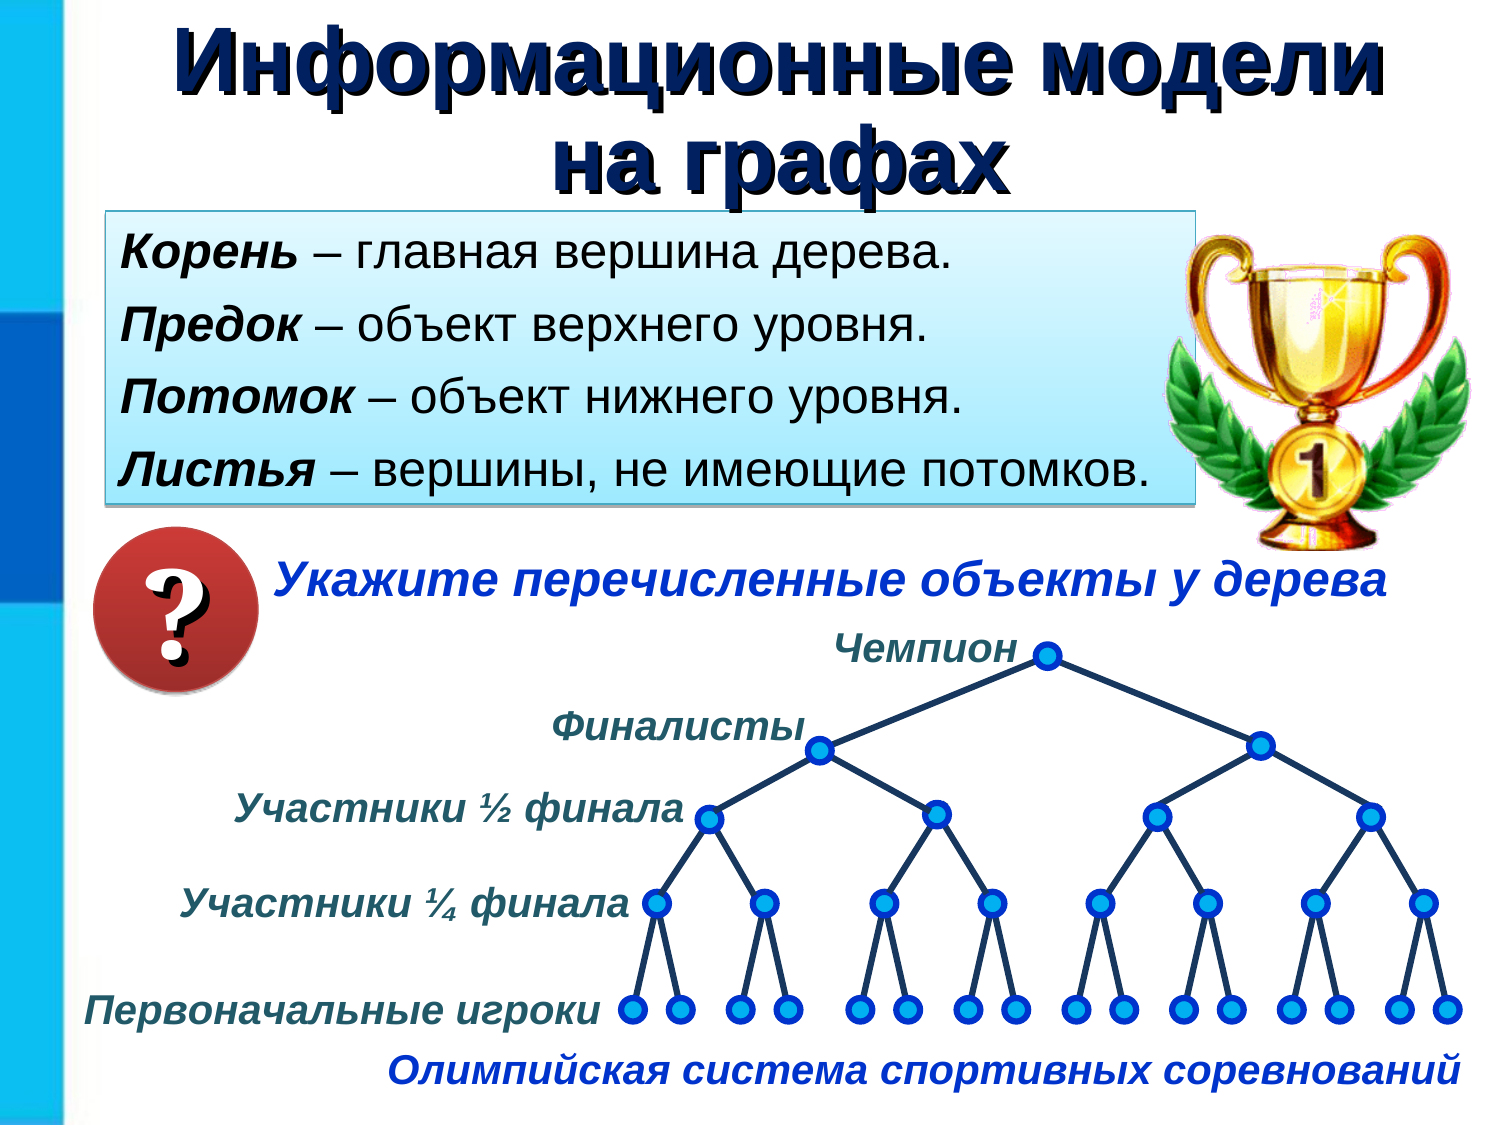

Информационные модели на графах
Корень – главная вершина дерева.
Предок – объект верхнего уровня.
Потомок – объект нижнего уровня.
Листья – вершины, не имеющие потомков.
?
Укажите перечисленные объекты у дерева
Чемпион
Финалисты
Участники ½ финала
Участники ¼ финала
Первоначальные игроки
Олимпийская система спортивных соревнований